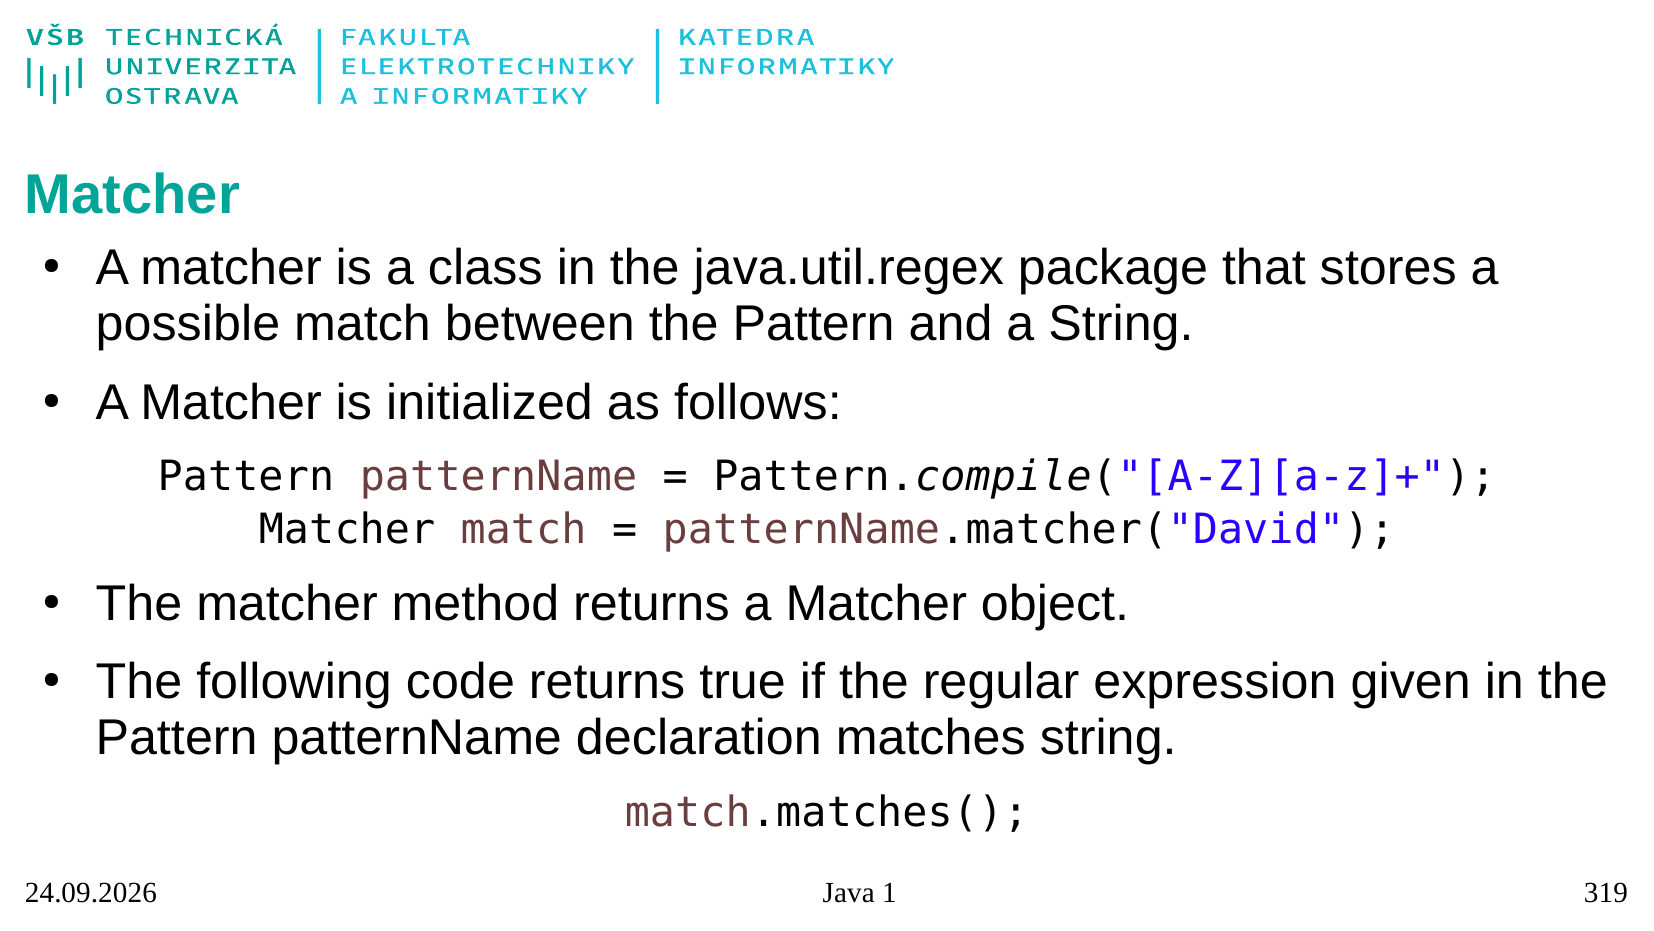

# Matcher
A matcher is a class in the java.util.regex package that stores a possible match between the Pattern and a String.
A Matcher is initialized as follows:
Pattern patternName = Pattern.compile("[A-Z][a-z]+");
Matcher match = patternName.matcher("David");
The matcher method returns a Matcher object.
The following code returns true if the regular expression given in the Pattern patternName declaration matches string.
match.matches();
Java 1
319